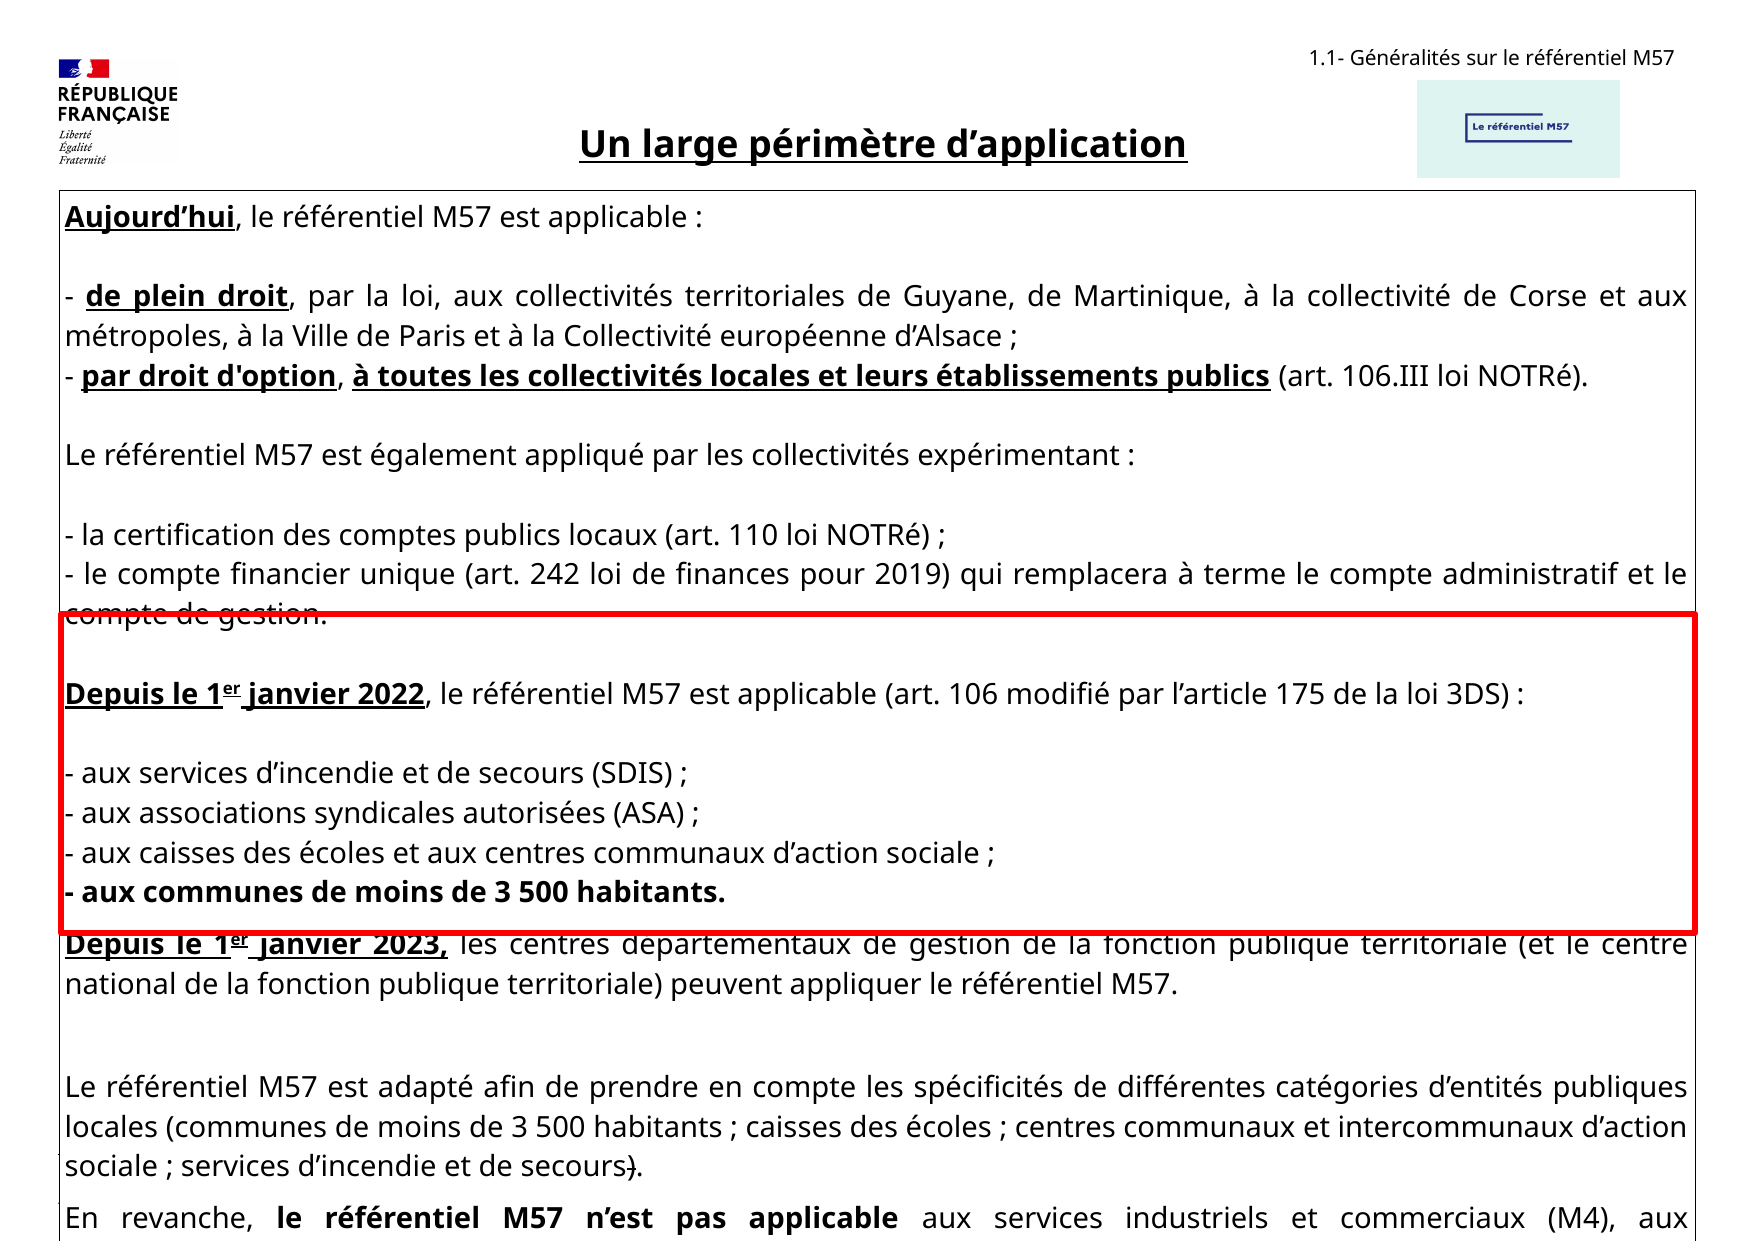

1.1- Généralités sur le référentiel M57
Un large périmètre d’application
| Aujourd’hui, le référentiel M57 est applicable : - de plein droit, par la loi, aux collectivités territoriales de Guyane, de Martinique, à la collectivité de Corse et aux métropoles, à la Ville de Paris et à la Collectivité européenne d’Alsace ; - par droit d'option, à toutes les collectivités locales et leurs établissements publics (art. 106.III loi NOTRé). Le référentiel M57 est également appliqué par les collectivités expérimentant : - la certification des comptes publics locaux (art. 110 loi NOTRé) ; - le compte financier unique (art. 242 loi de finances pour 2019) qui remplacera à terme le compte administratif et le compte de gestion. Depuis le 1er janvier 2022, le référentiel M57 est applicable (art. 106 modifié par l’article 175 de la loi 3DS) : - aux services d’incendie et de secours (SDIS) ; - aux associations syndicales autorisées (ASA) ; - aux caisses des écoles et aux centres communaux d’action sociale ; - aux communes de moins de 3 500 habitants. Depuis le 1er janvier 2023, les centres départementaux de gestion de la fonction publique territoriale (et le centre national de la fonction publique territoriale) peuvent appliquer le référentiel M57. Le référentiel M57 est adapté afin de prendre en compte les spécificités de différentes catégories d’entités publiques locales (communes de moins de 3 500 habitants ; caisses des écoles ; centres communaux et intercommunaux d’action sociale ; services d’incendie et de secours). En revanche, le référentiel M57 n’est pas applicable aux services industriels et commerciaux (M4), aux établissements publics de santé (M21) et aux établissements sociaux et médico-sociaux (M22). |
| --- |